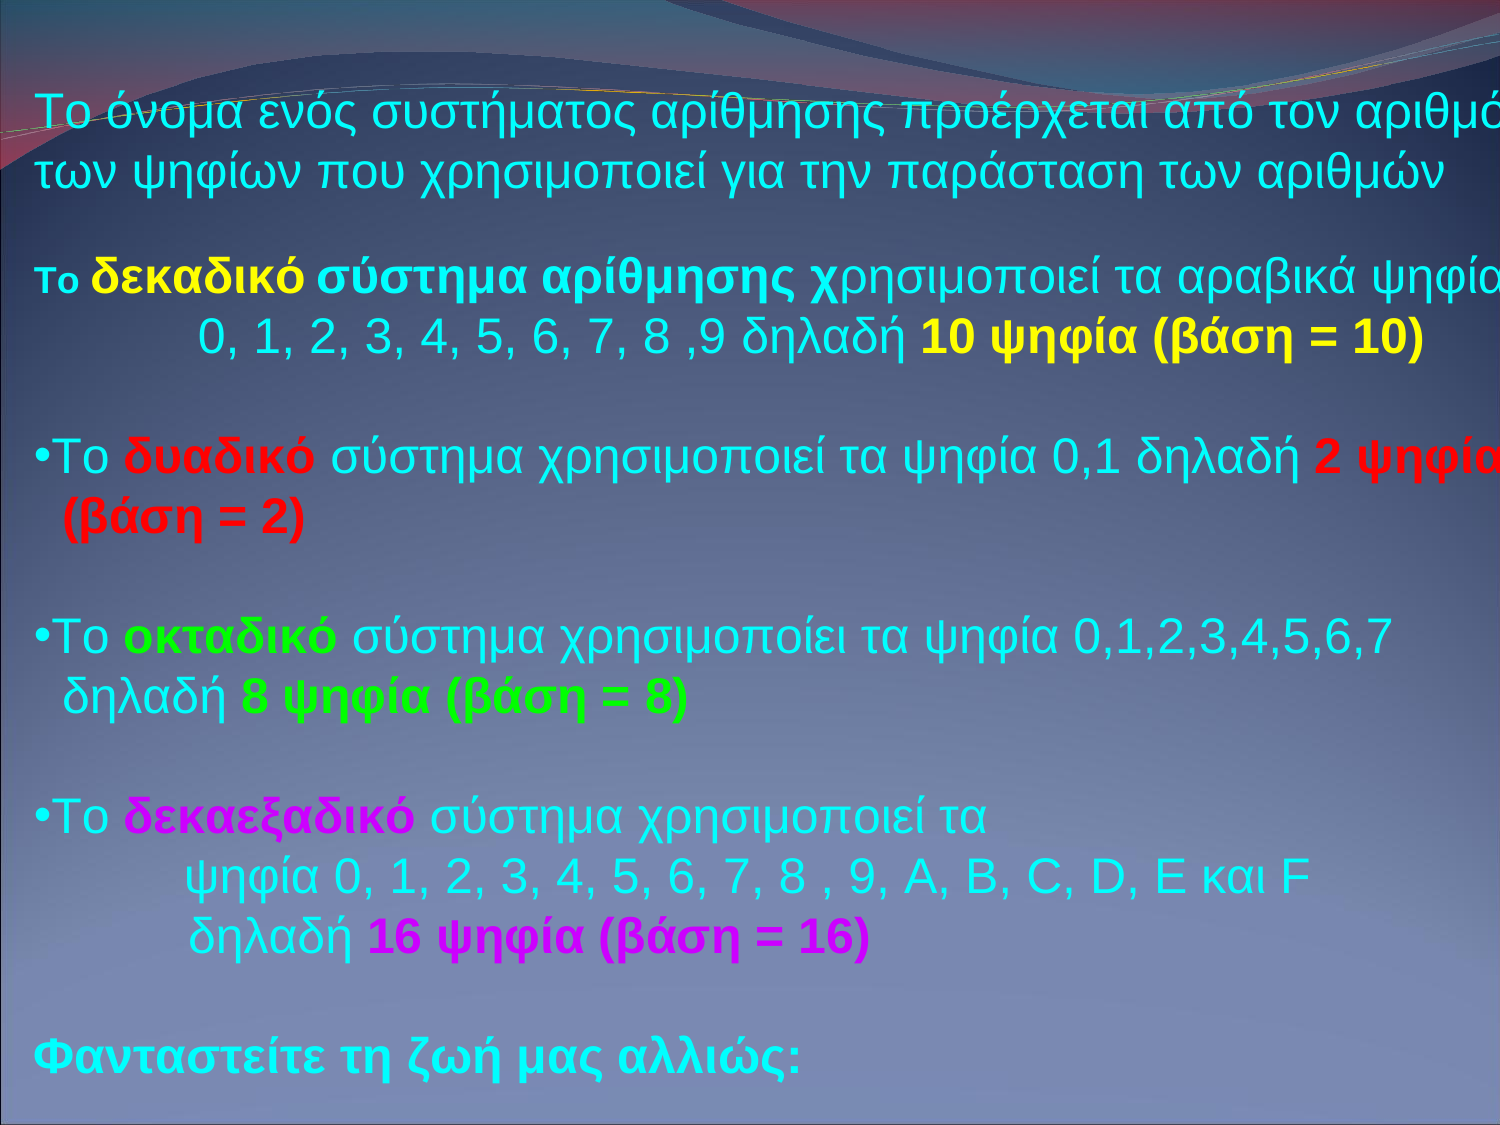

Το όνομα ενός συστήματος αρίθμησης προέρχεται από τον αριθμό των ψηφίων που χρησιμοποιεί για την παράσταση των αριθμών
Το δεκαδικό σύστημα αρίθμησης χρησιμοποιεί τα αραβικά ψηφία :
	 0, 1, 2, 3, 4, 5, 6, 7, 8 ,9 δηλαδή 10 ψηφία (βάση = 10)
Το δυαδικό σύστημα χρησιμοποιεί τα ψηφία 0,1 δηλαδή 2 ψηφία
 (βάση = 2)
Το οκταδικό σύστημα χρησιμοποίει τα ψηφία 0,1,2,3,4,5,6,7
 δηλαδή 8 ψηφία (βάση = 8)
Το δεκαεξαδικό σύστημα χρησιμοποιεί τα
	ψηφία 0, 1, 2, 3, 4, 5, 6, 7, 8 , 9, A, B, C, D, E και F
 δηλαδή 16 ψηφία (βάση = 16)
Φανταστείτε τη ζωή μας αλλιώς: